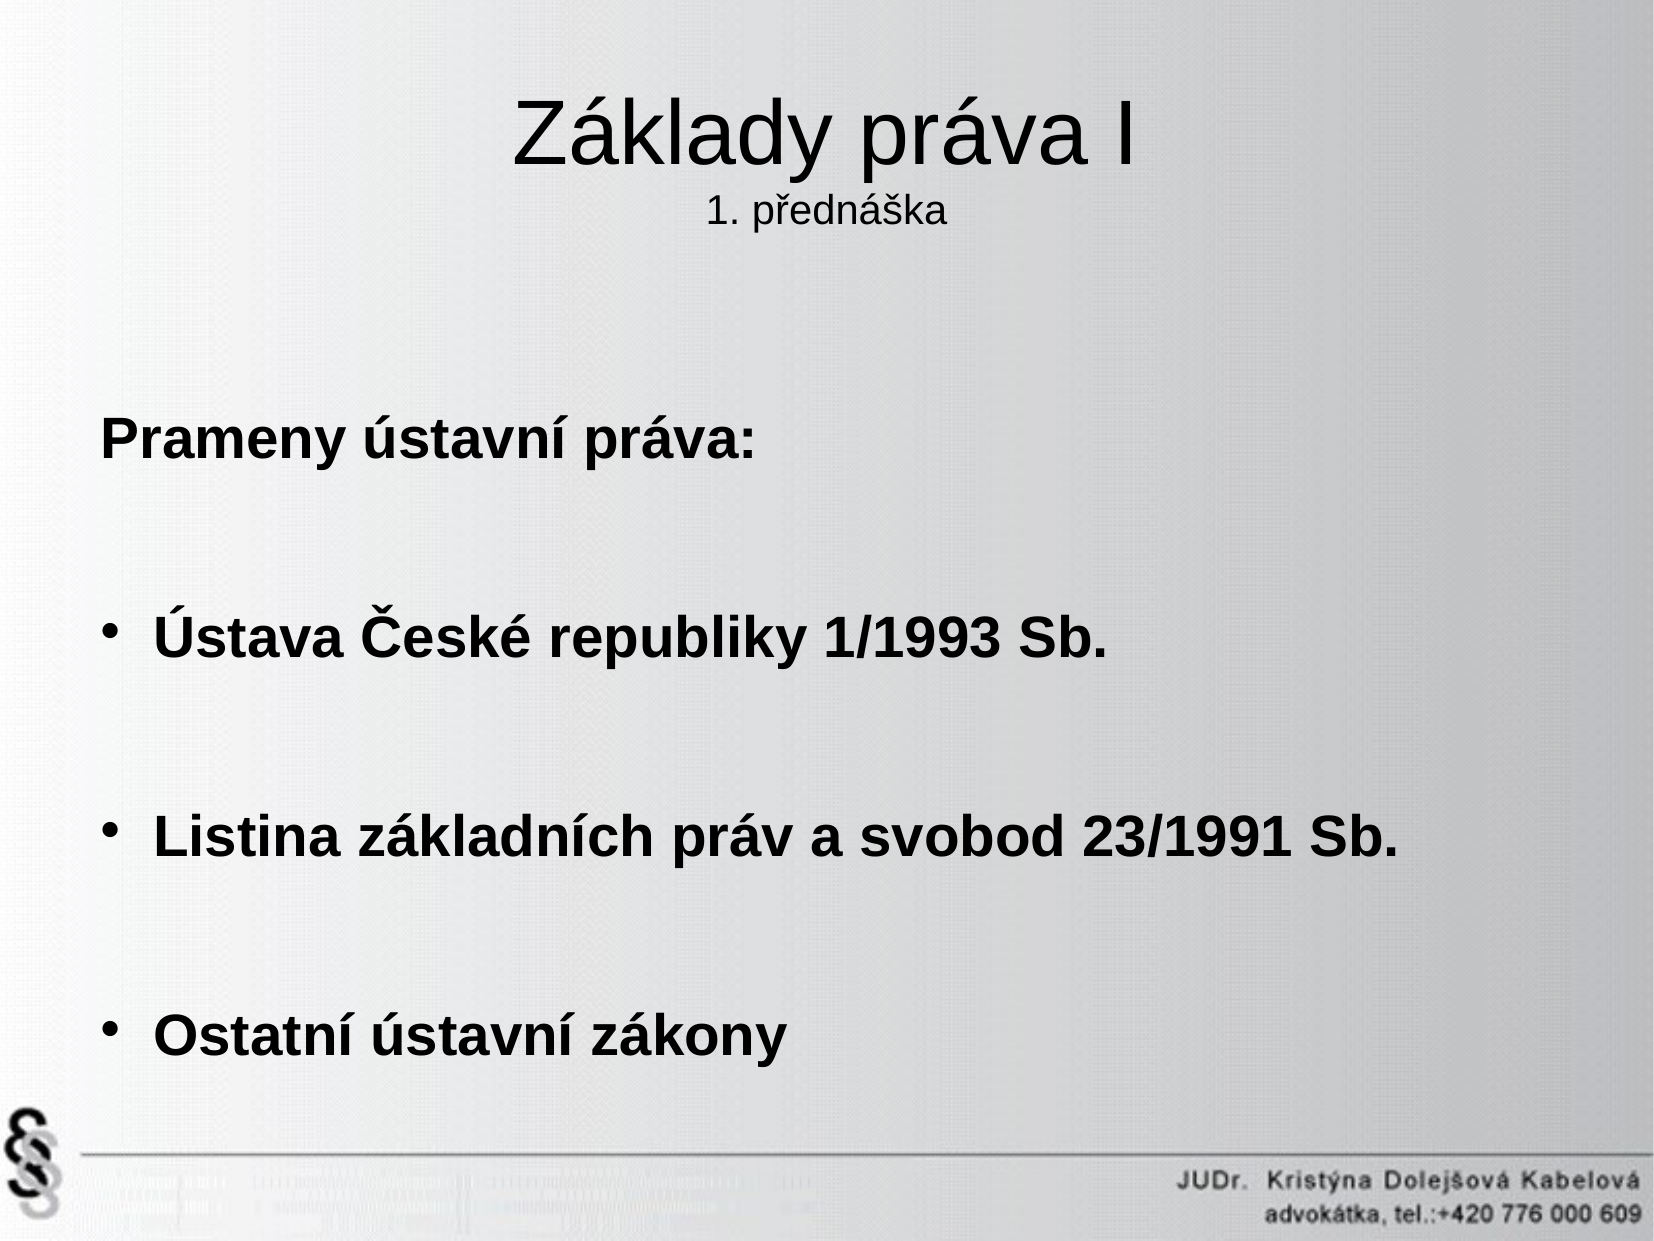

Základy práva I
1. přednáška
Prameny ústavní práva:
Ústava České republiky 1/1993 Sb.
Listina základních práv a svobod 23/1991 Sb.
Ostatní ústavní zákony